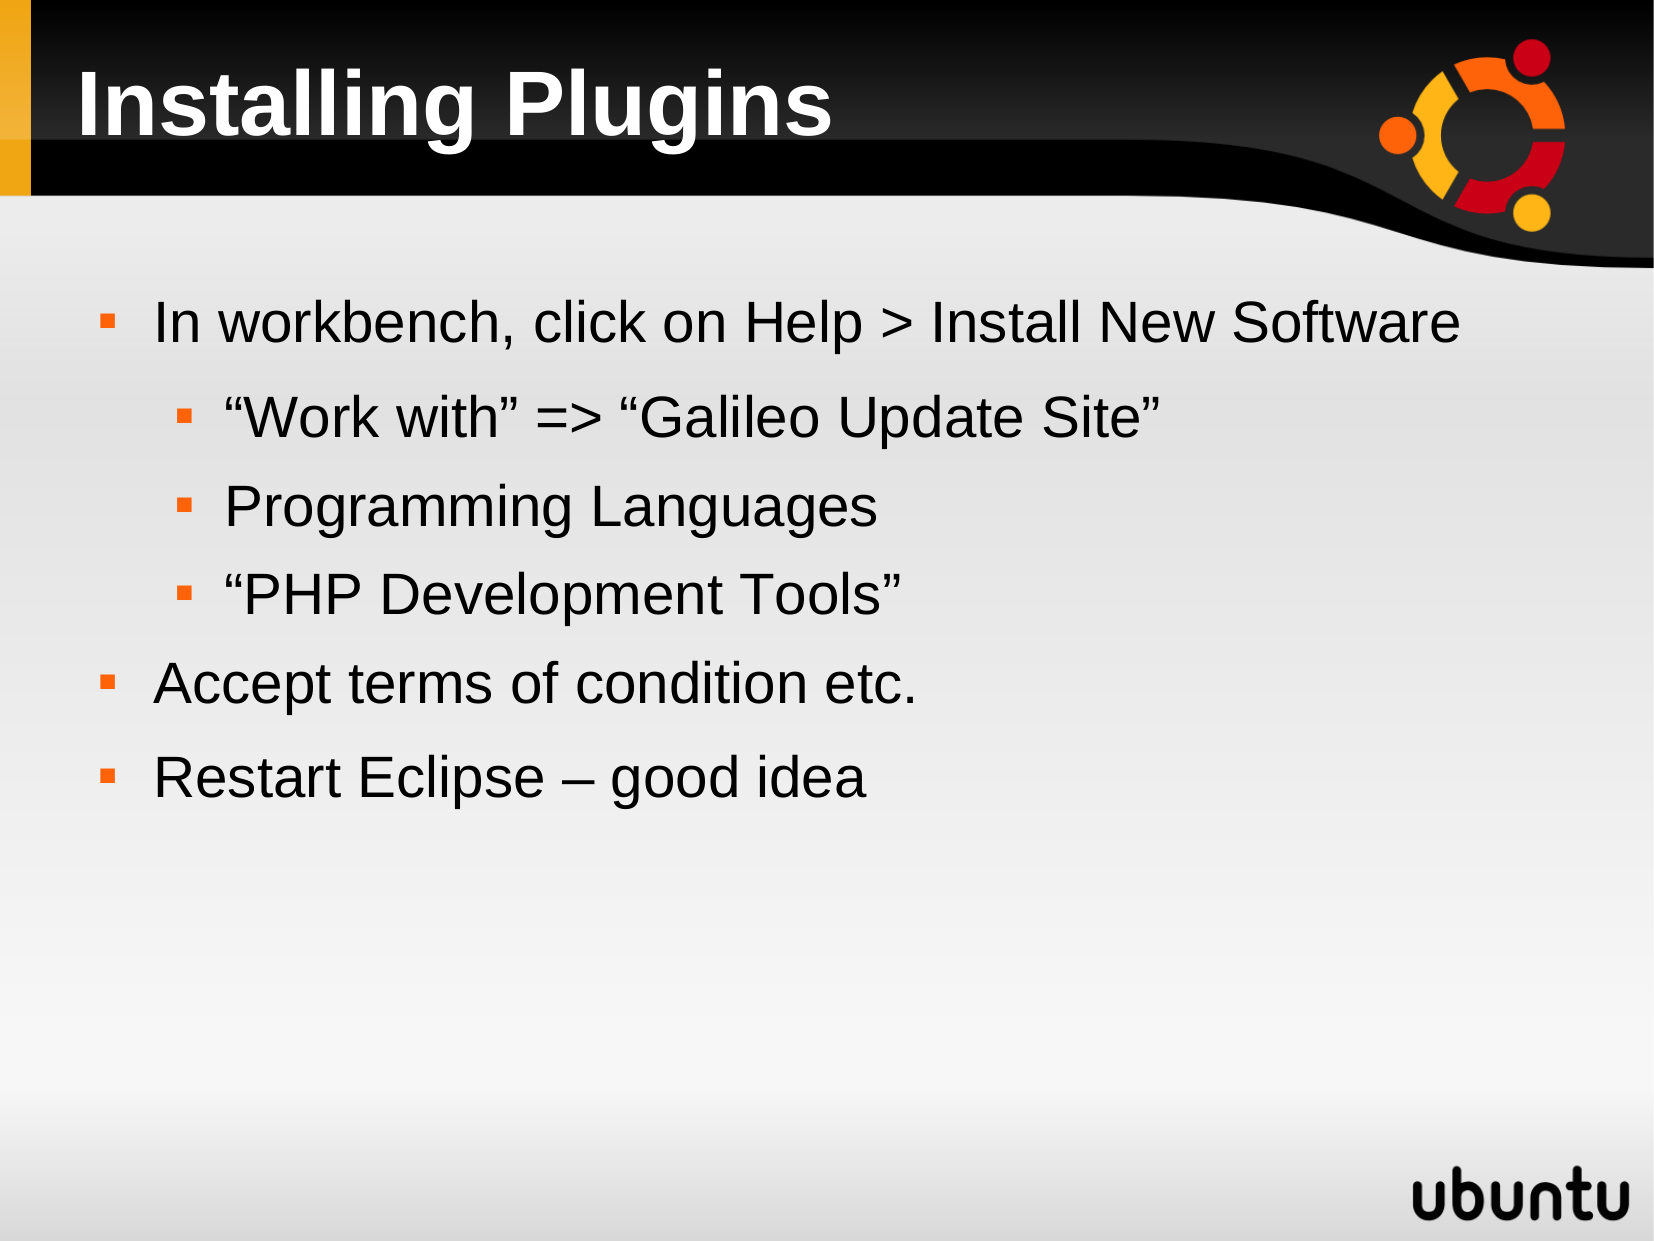

# Installing Plugins
In workbench, click on Help > Install New Software
“Work with” => “Galileo Update Site”
Programming Languages
“PHP Development Tools”
Accept terms of condition etc.
Restart Eclipse – good idea